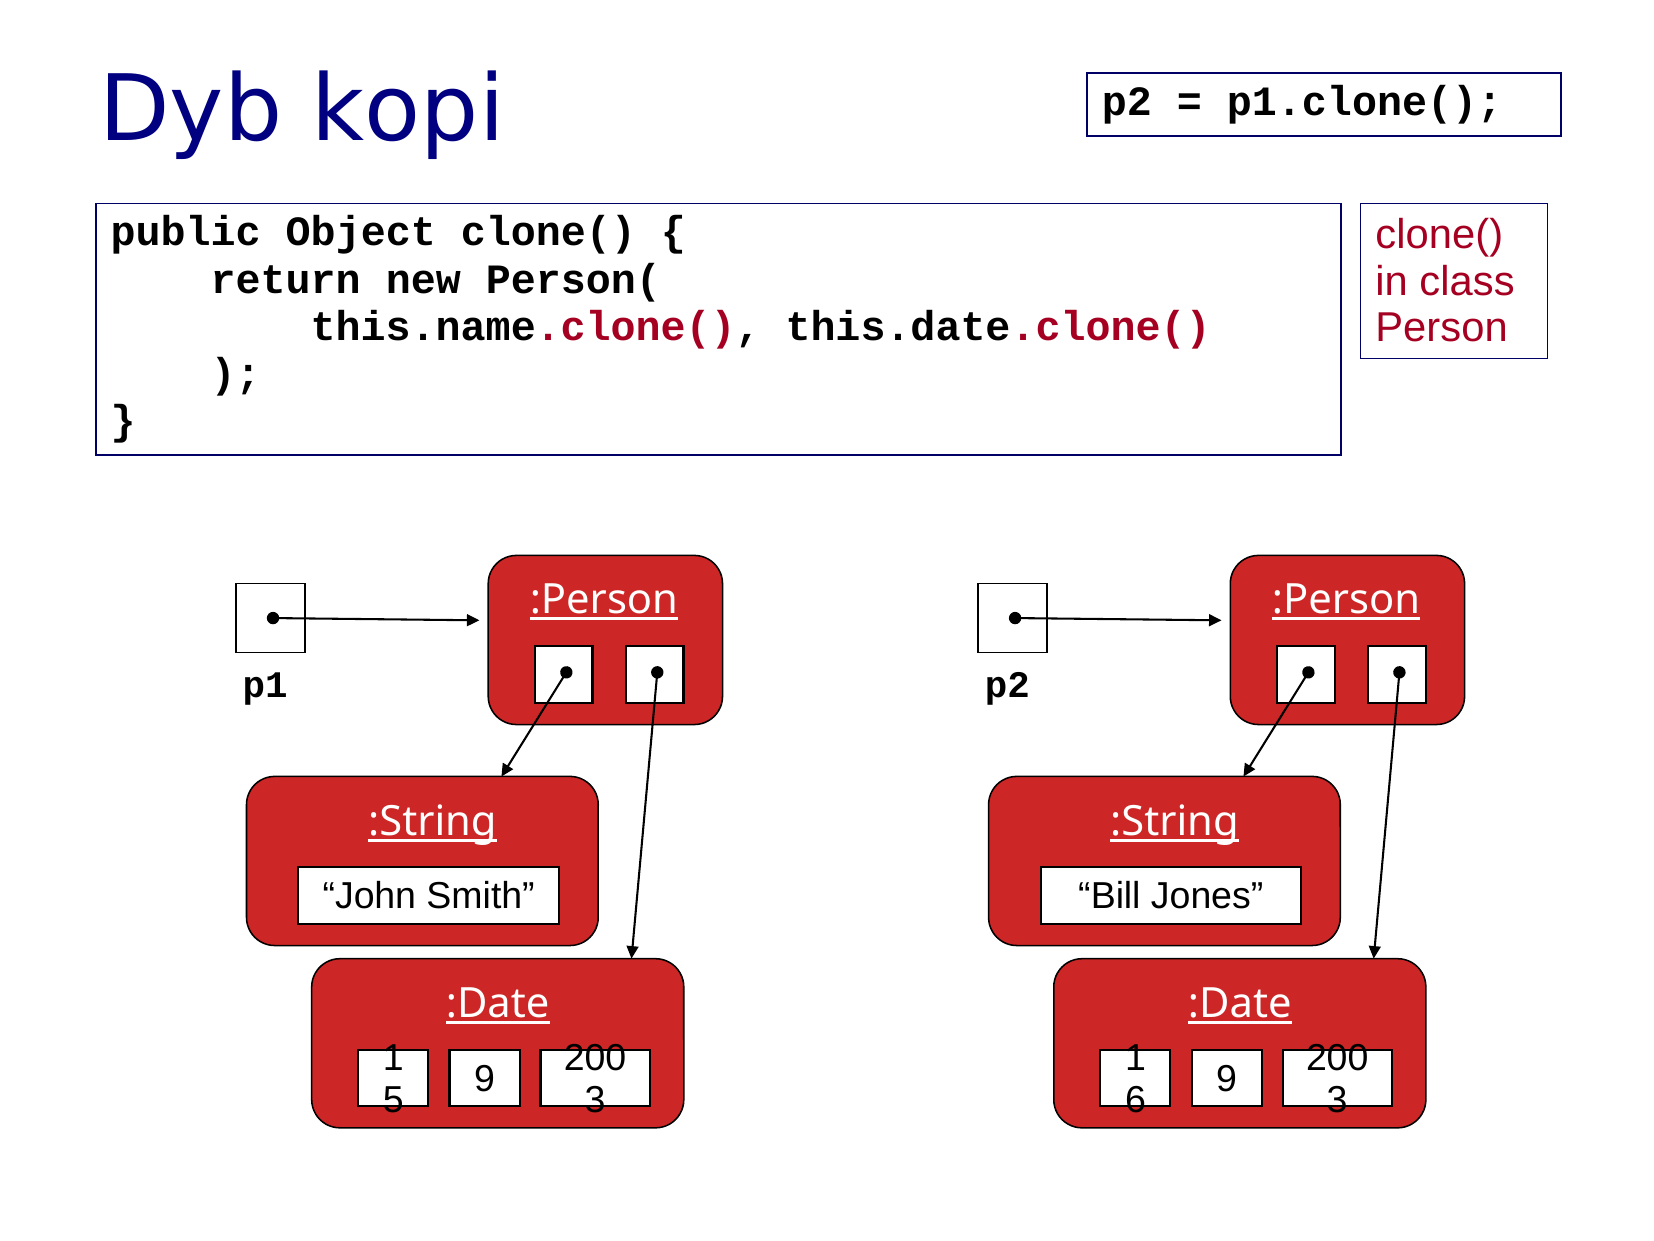

# Dyb kopi
p2 = p1.clone();
public Object clone() {
 return new Person(
 this.name.clone(), this.date.clone()
 );
}
clone()
in class
Person
:Person
:Person
p1
p2
:String
“John Smith”
:String
“Bill Jones”
:Date
15
9
2003
:Date
16
9
2003